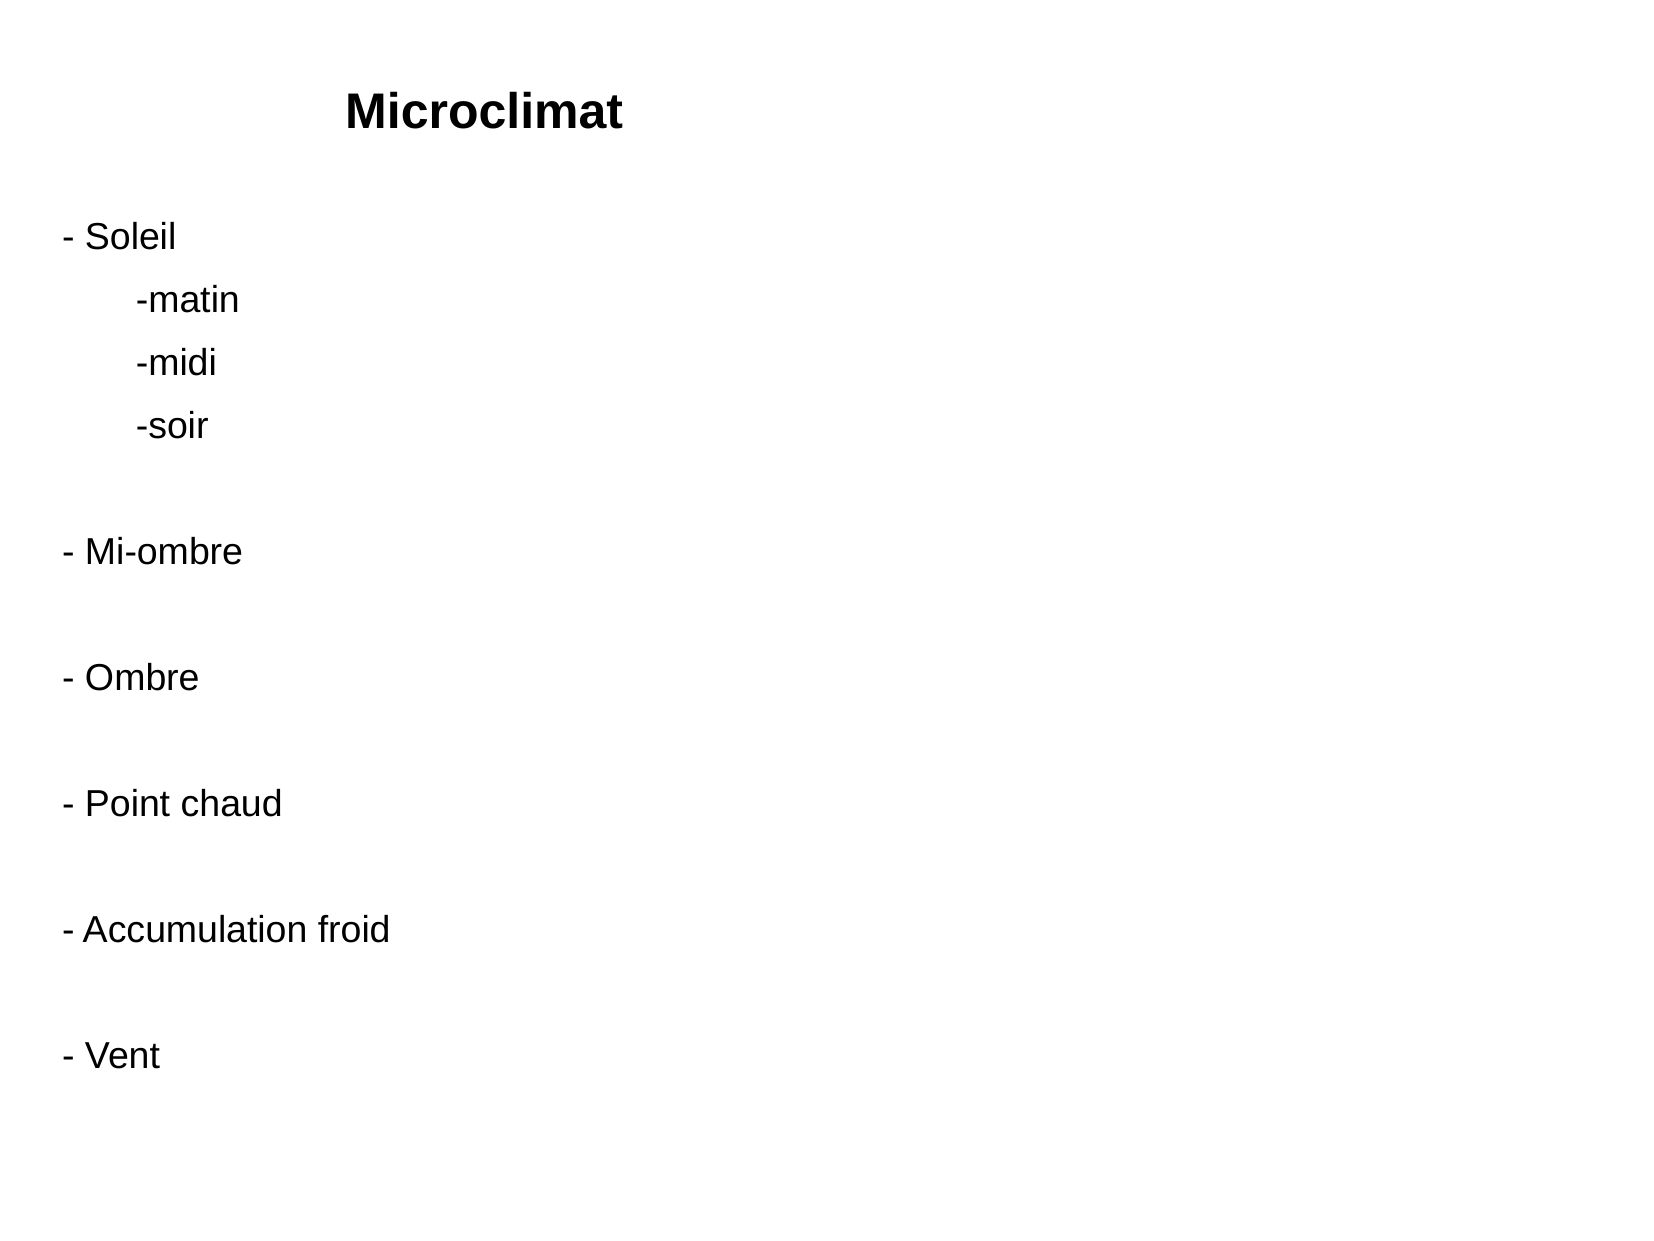

# Microclimat
- Soleil
	-matin
	-midi
	-soir
- Mi-ombre
- Ombre
- Point chaud
- Accumulation froid
- Vent